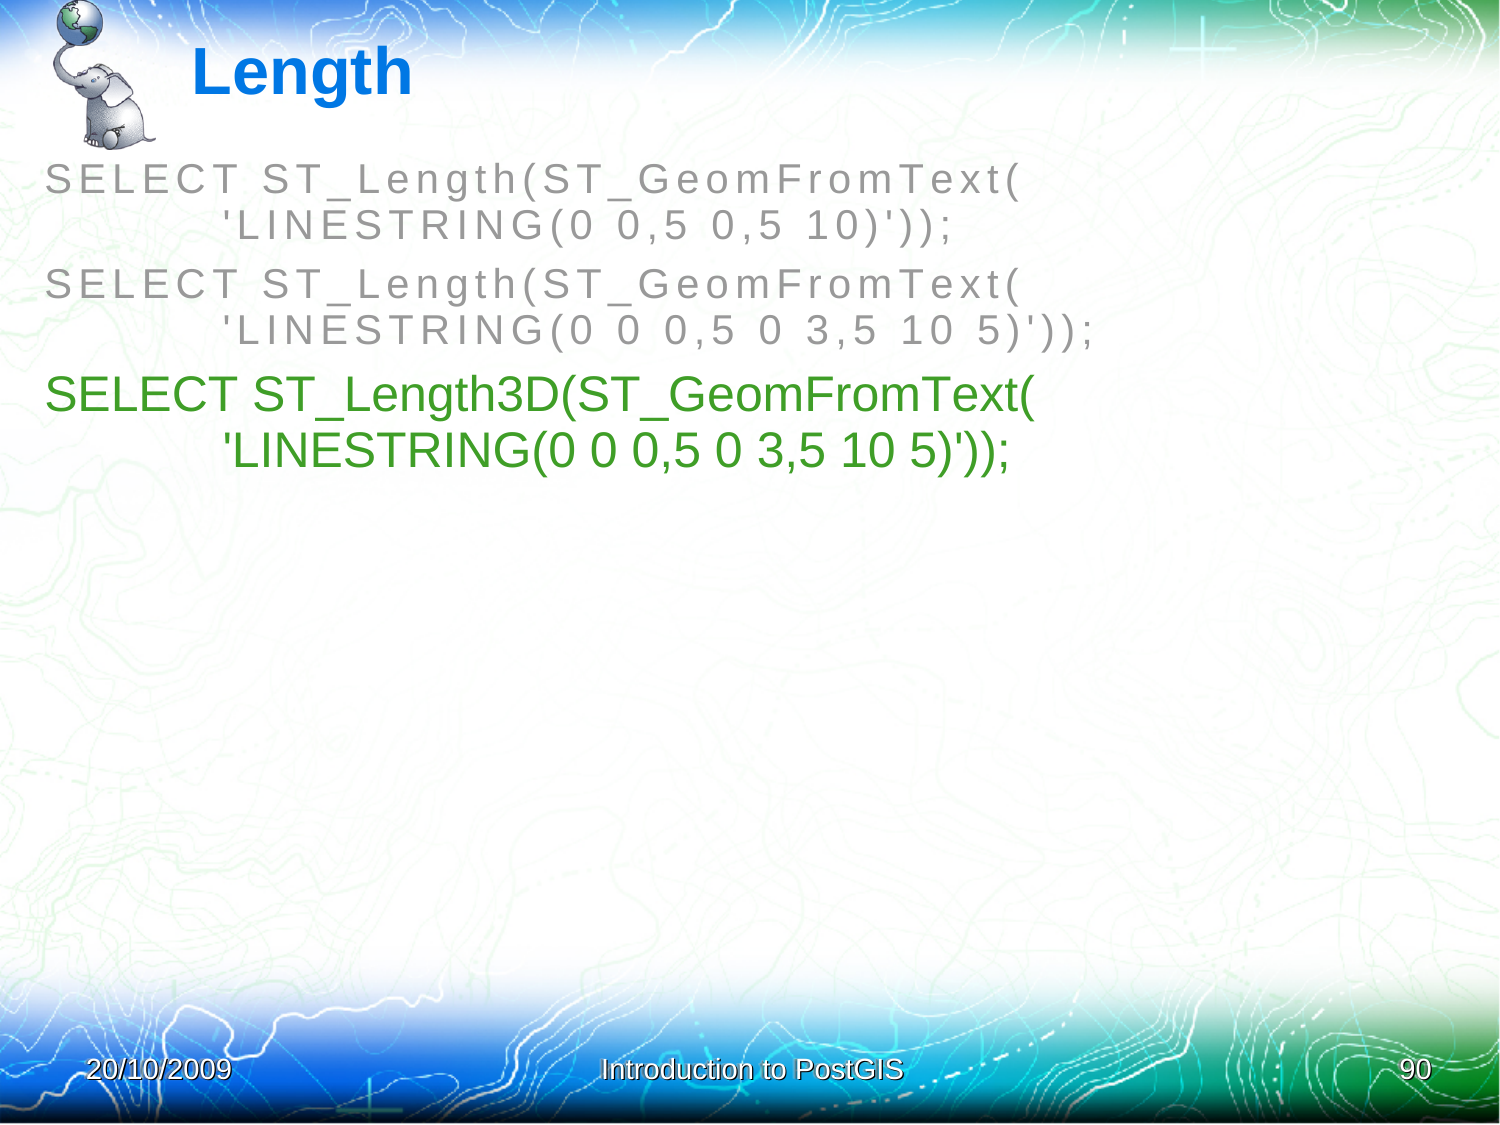

# Length
SELECT ST_Length(ST_GeomFromText(
'LINESTRING(0 0,5 0,5 10)'));
SELECT ST_Length(ST_GeomFromText(
'LINESTRING(0 0 0,5 0 3,5 10 5)'));
SELECT ST_Length3D(ST_GeomFromText(
'LINESTRING(0 0 0,5 0 3,5 10 5)'));
20/10/2009
Introduction to PostGIS
90